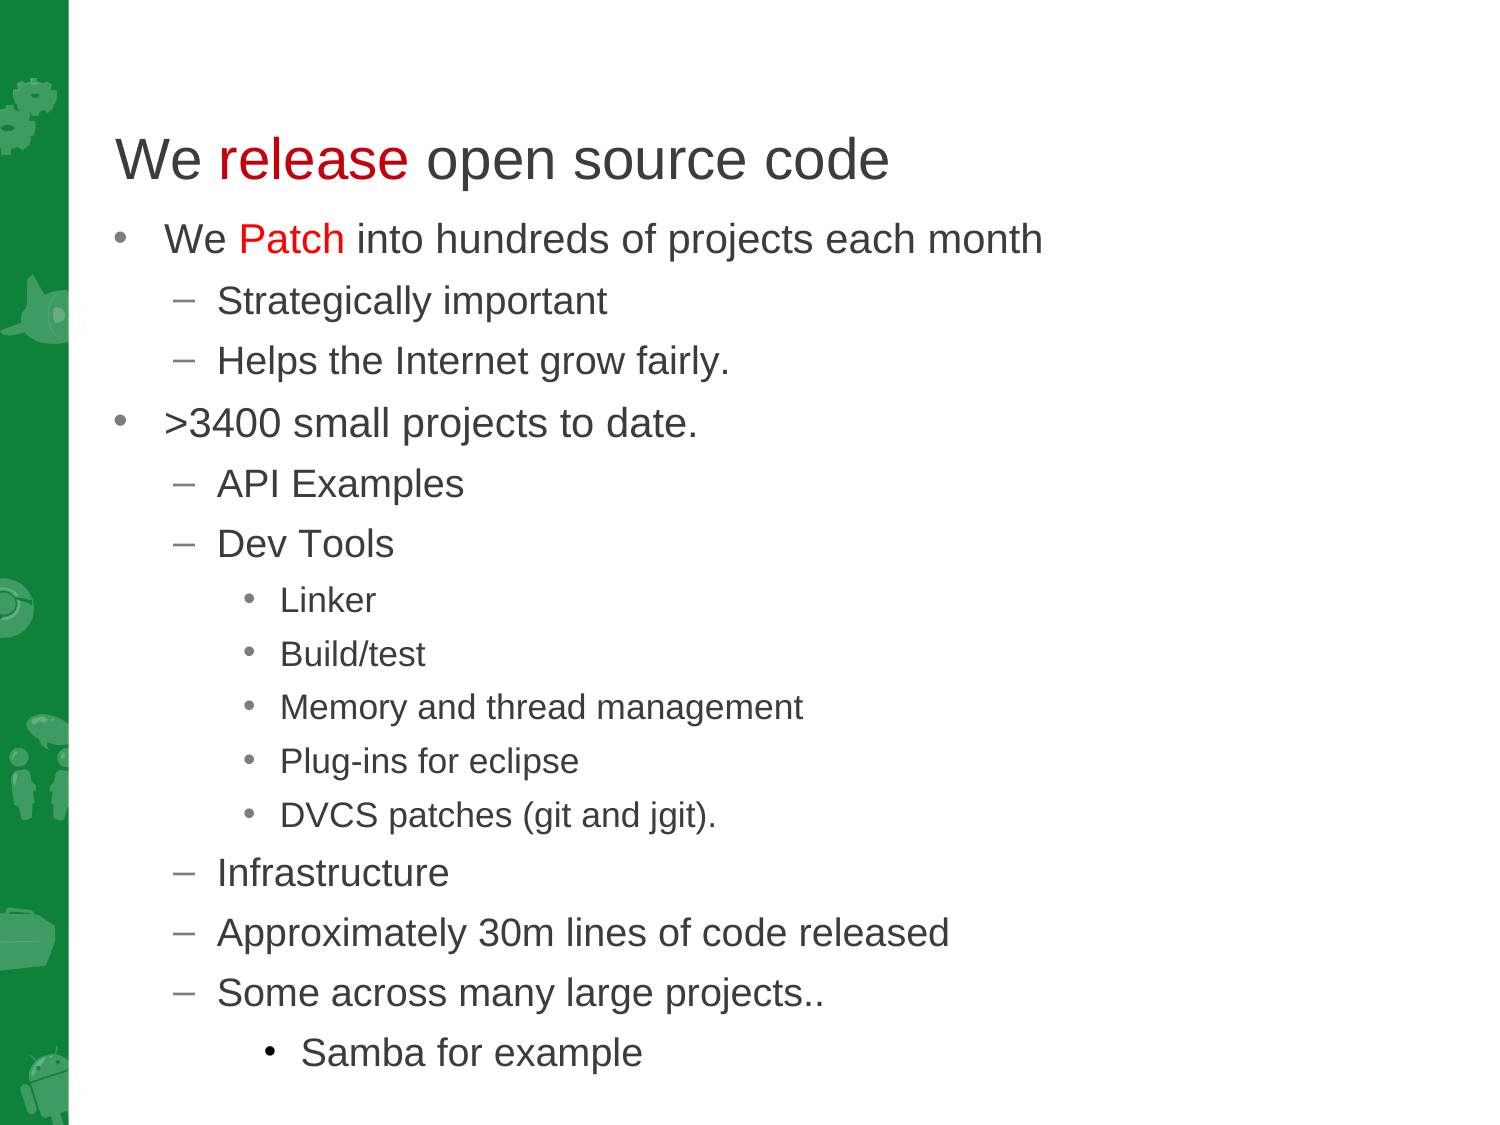

We release open source code
We Patch into hundreds of projects each month
Strategically important
Helps the Internet grow fairly.
>3400 small projects to date.
API Examples
Dev Tools
Linker
Build/test
Memory and thread management
Plug-ins for eclipse
DVCS patches (git and jgit).
Infrastructure
Approximately 30m lines of code released
Some across many large projects..
Samba for example
*See Label:Google on http://code.google.com/p